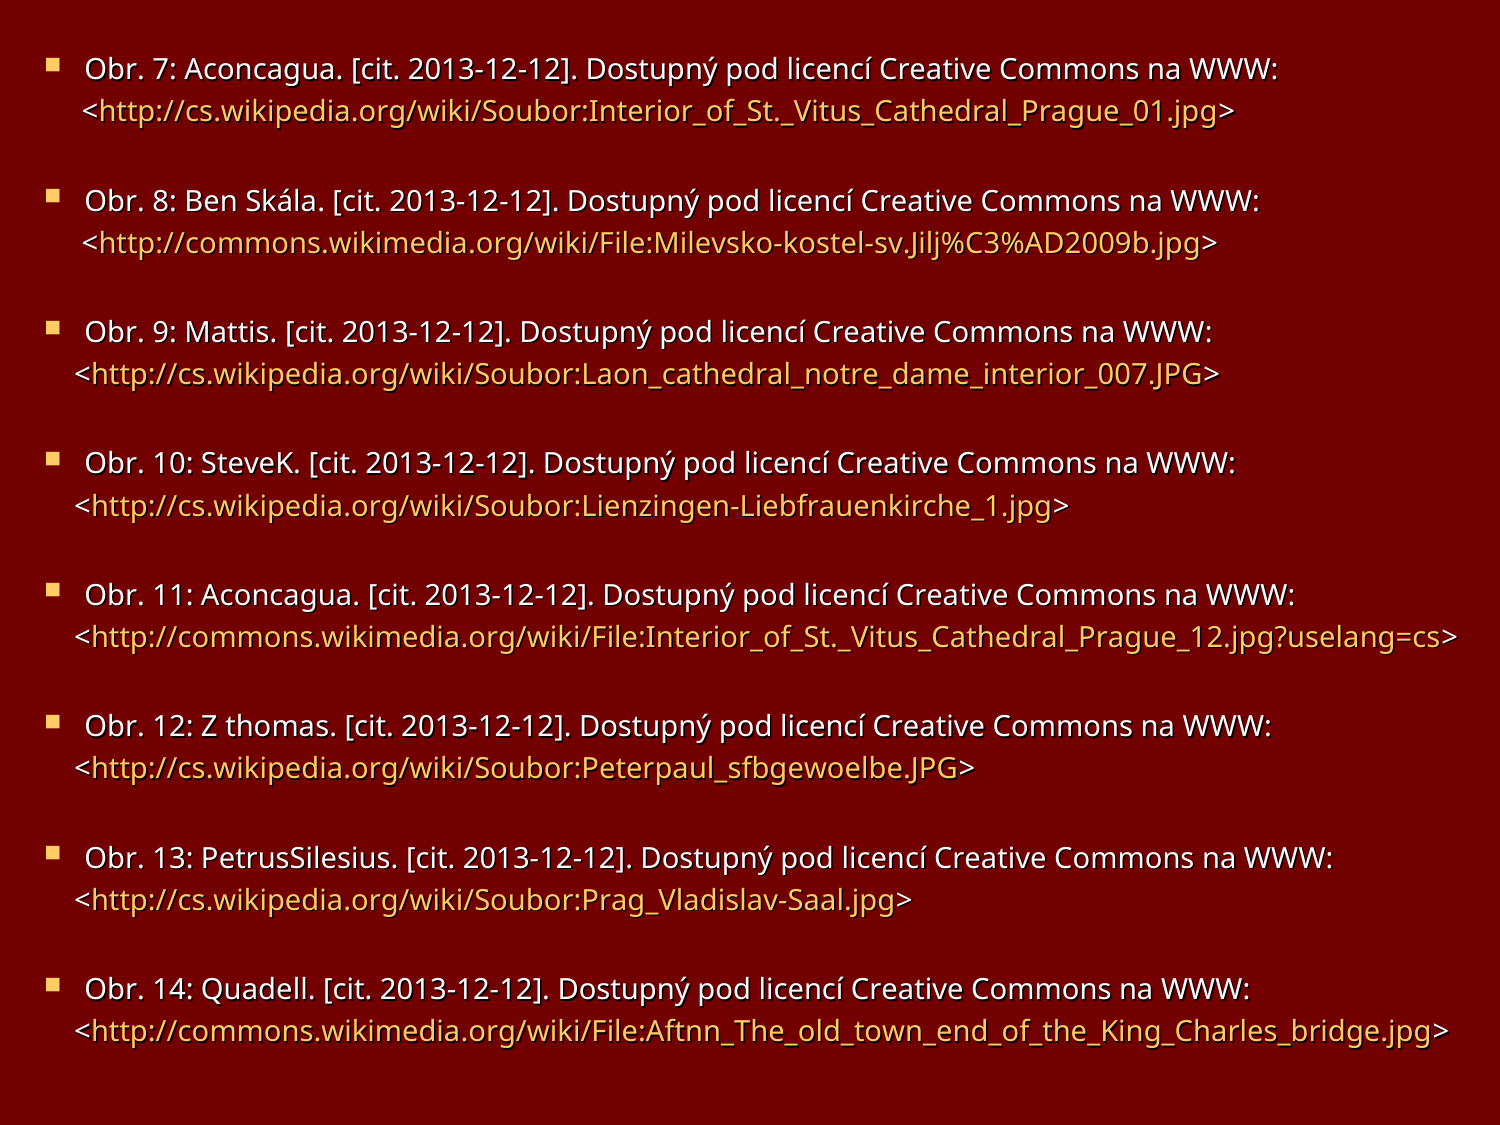

Obr. 7: Aconcagua. [cit. 2013-12-12]. Dostupný pod licencí Creative Commons na WWW:
 <http://cs.wikipedia.org/wiki/Soubor:Interior_of_St._Vitus_Cathedral_Prague_01.jpg>
 Obr. 8: Ben Skála. [cit. 2013-12-12]. Dostupný pod licencí Creative Commons na WWW:
 <http://commons.wikimedia.org/wiki/File:Milevsko-kostel-sv.Jilj%C3%AD2009b.jpg>
 Obr. 9: Mattis. [cit. 2013-12-12]. Dostupný pod licencí Creative Commons na WWW:
 <http://cs.wikipedia.org/wiki/Soubor:Laon_cathedral_notre_dame_interior_007.JPG>
 Obr. 10: SteveK. [cit. 2013-12-12]. Dostupný pod licencí Creative Commons na WWW:
 <http://cs.wikipedia.org/wiki/Soubor:Lienzingen-Liebfrauenkirche_1.jpg>
 Obr. 11: Aconcagua. [cit. 2013-12-12]. Dostupný pod licencí Creative Commons na WWW:
 <http://commons.wikimedia.org/wiki/File:Interior_of_St._Vitus_Cathedral_Prague_12.jpg?uselang=cs>
 Obr. 12: Z thomas. [cit. 2013-12-12]. Dostupný pod licencí Creative Commons na WWW:
 <http://cs.wikipedia.org/wiki/Soubor:Peterpaul_sfbgewoelbe.JPG>
 Obr. 13: PetrusSilesius. [cit. 2013-12-12]. Dostupný pod licencí Creative Commons na WWW:
 <http://cs.wikipedia.org/wiki/Soubor:Prag_Vladislav-Saal.jpg>
 Obr. 14: Quadell. [cit. 2013-12-12]. Dostupný pod licencí Creative Commons na WWW:
 <http://commons.wikimedia.org/wiki/File:Aftnn_The_old_town_end_of_the_King_Charles_bridge.jpg>